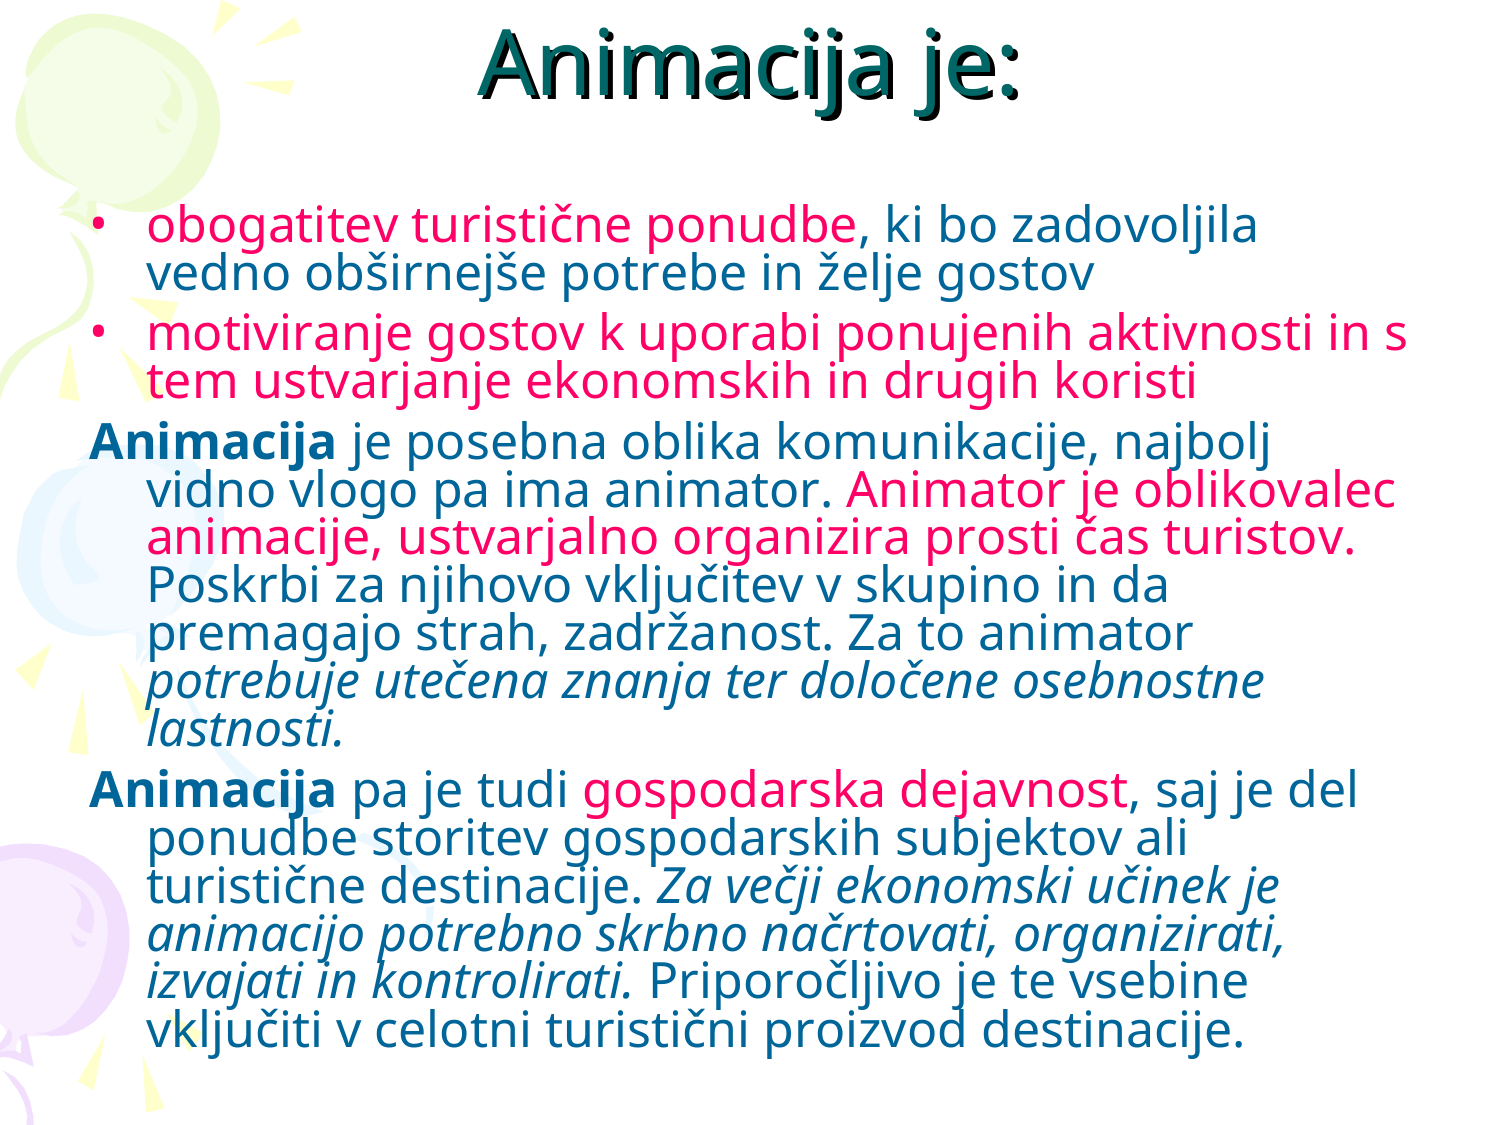

# Animacija je:
obogatitev turistične ponudbe, ki bo zadovoljila vedno obširnejše potrebe in želje gostov
motiviranje gostov k uporabi ponujenih aktivnosti in s tem ustvarjanje ekonomskih in drugih koristi
Animacija je posebna oblika komunikacije, najbolj vidno vlogo pa ima animator. Animator je oblikovalec animacije, ustvarjalno organizira prosti čas turistov. Poskrbi za njihovo vključitev v skupino in da premagajo strah, zadržanost. Za to animator potrebuje utečena znanja ter določene osebnostne lastnosti.
Animacija pa je tudi gospodarska dejavnost, saj je del ponudbe storitev gospodarskih subjektov ali turistične destinacije. Za večji ekonomski učinek je animacijo potrebno skrbno načrtovati, organizirati, izvajati in kontrolirati. Priporočljivo je te vsebine vključiti v celotni turistični proizvod destinacije.